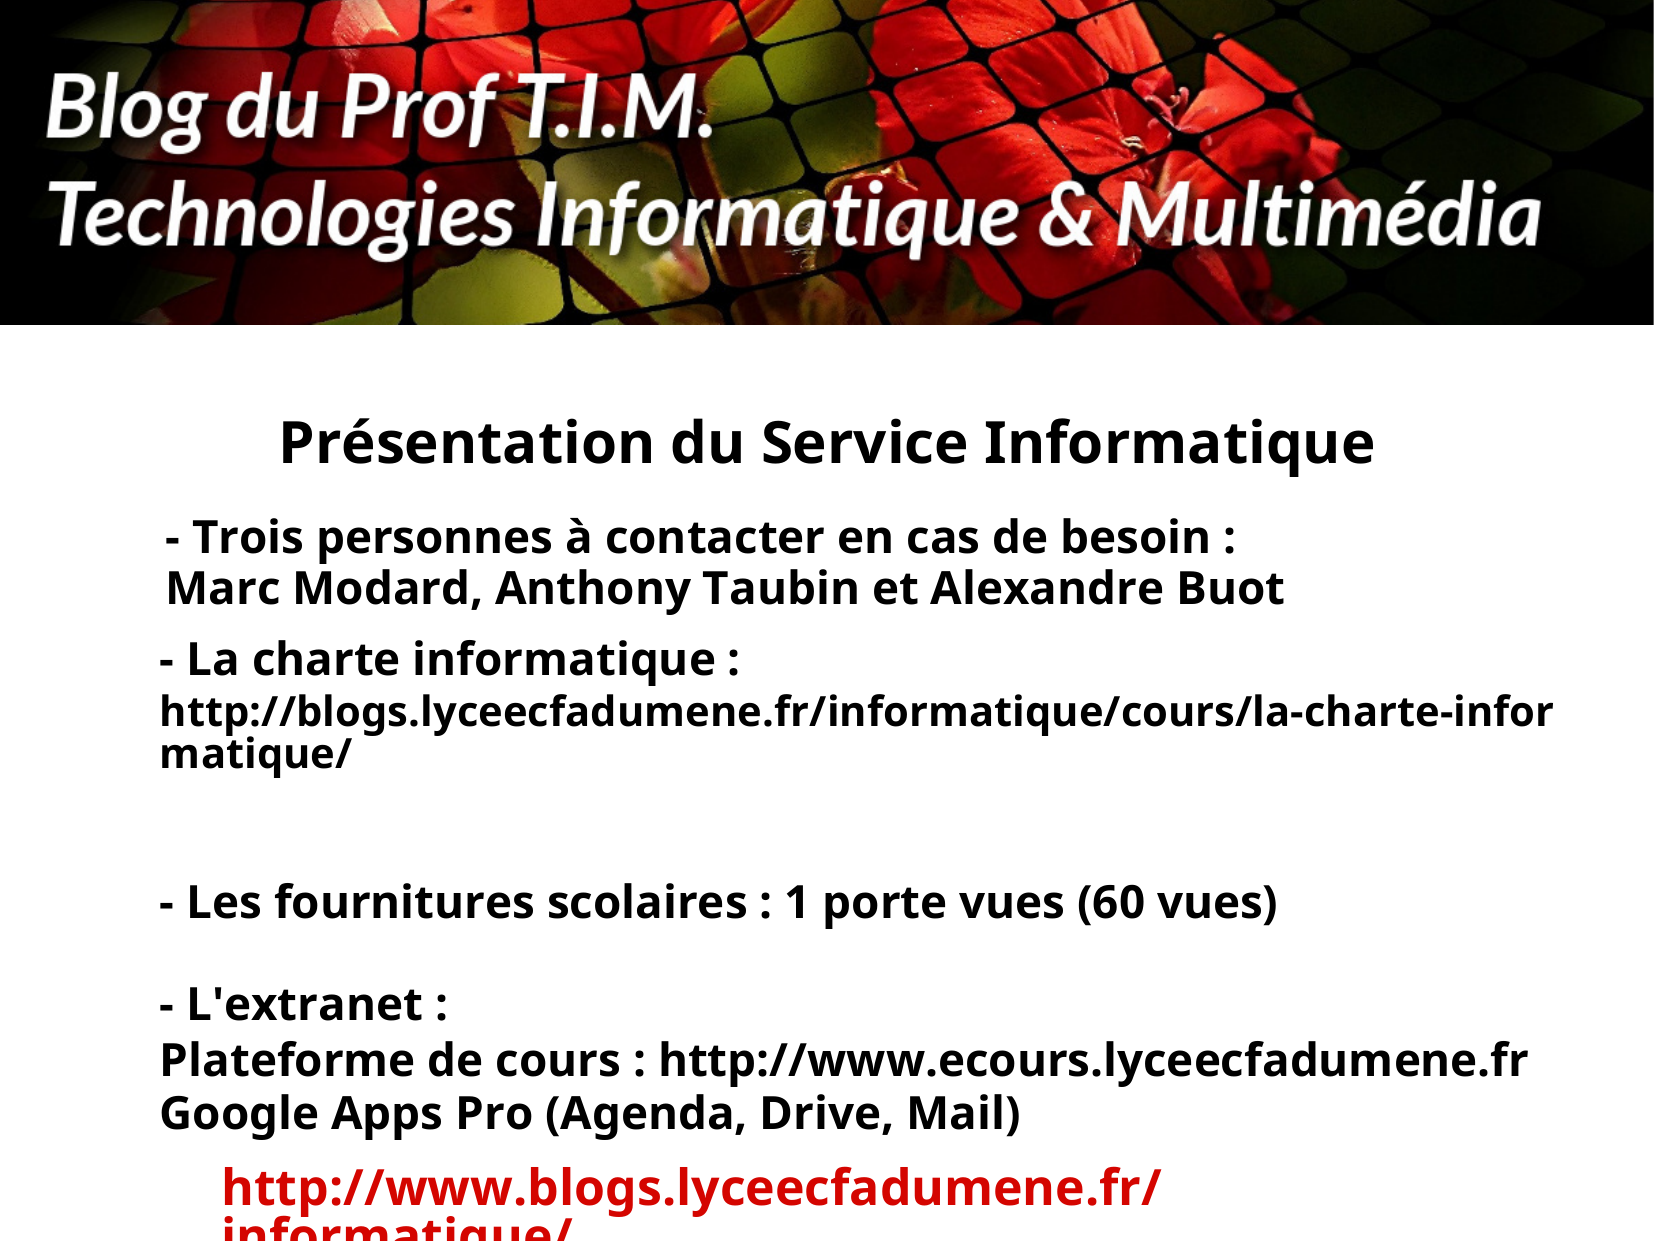

Présentation du Service Informatique
- Trois personnes à contacter en cas de besoin :
Marc Modard, Anthony Taubin et Alexandre Buot
- La charte informatique :
http://blogs.lyceecfadumene.fr/informatique/cours/la-charte-informatique/
- Les fournitures scolaires : 1 porte vues (60 vues)
- L'extranet :
Plateforme de cours : http://www.ecours.lyceecfadumene.fr
Google Apps Pro (Agenda, Drive, Mail)